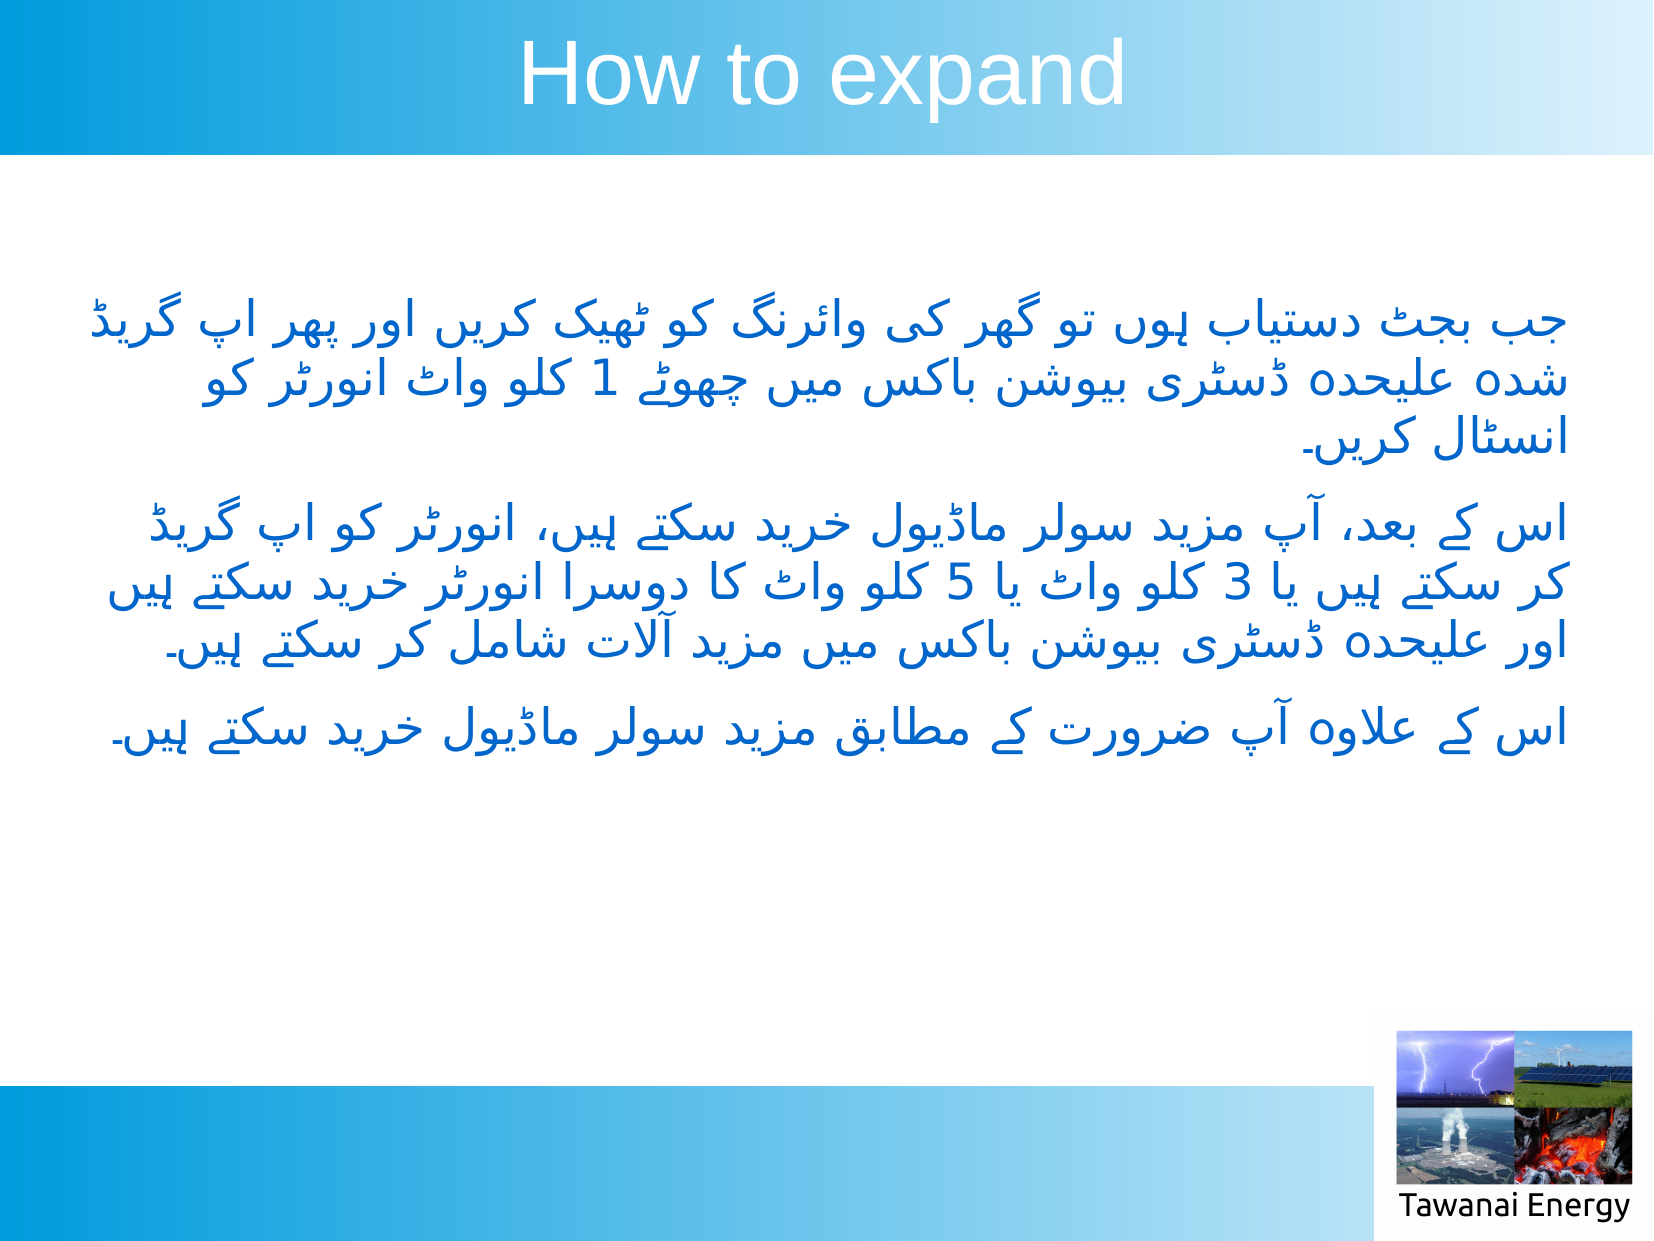

# How to expand
جب بجٹ دستیاب ہوں تو گھر کی وائرنگ کو ٹھیک کریں اور پھر اپ گریڈ شدہ علیحدہ ڈسٹری بیوشن باکس میں چھوٹے 1 کلو واٹ انورٹر کو انسٹال کریں۔
اس کے بعد، آپ مزید سولر ماڈیول خرید سکتے ہیں، انورٹر کو اپ گریڈ کر سکتے ہیں یا 3 کلو واٹ یا 5 کلو واٹ کا دوسرا انورٹر خرید سکتے ہیں اور علیحدہ ڈسٹری بیوشن باکس میں مزید آلات شامل کر سکتے ہیں۔
اس کے علاوہ آپ ضرورت کے مطابق مزید سولر ماڈیول خرید سکتے ہیں۔